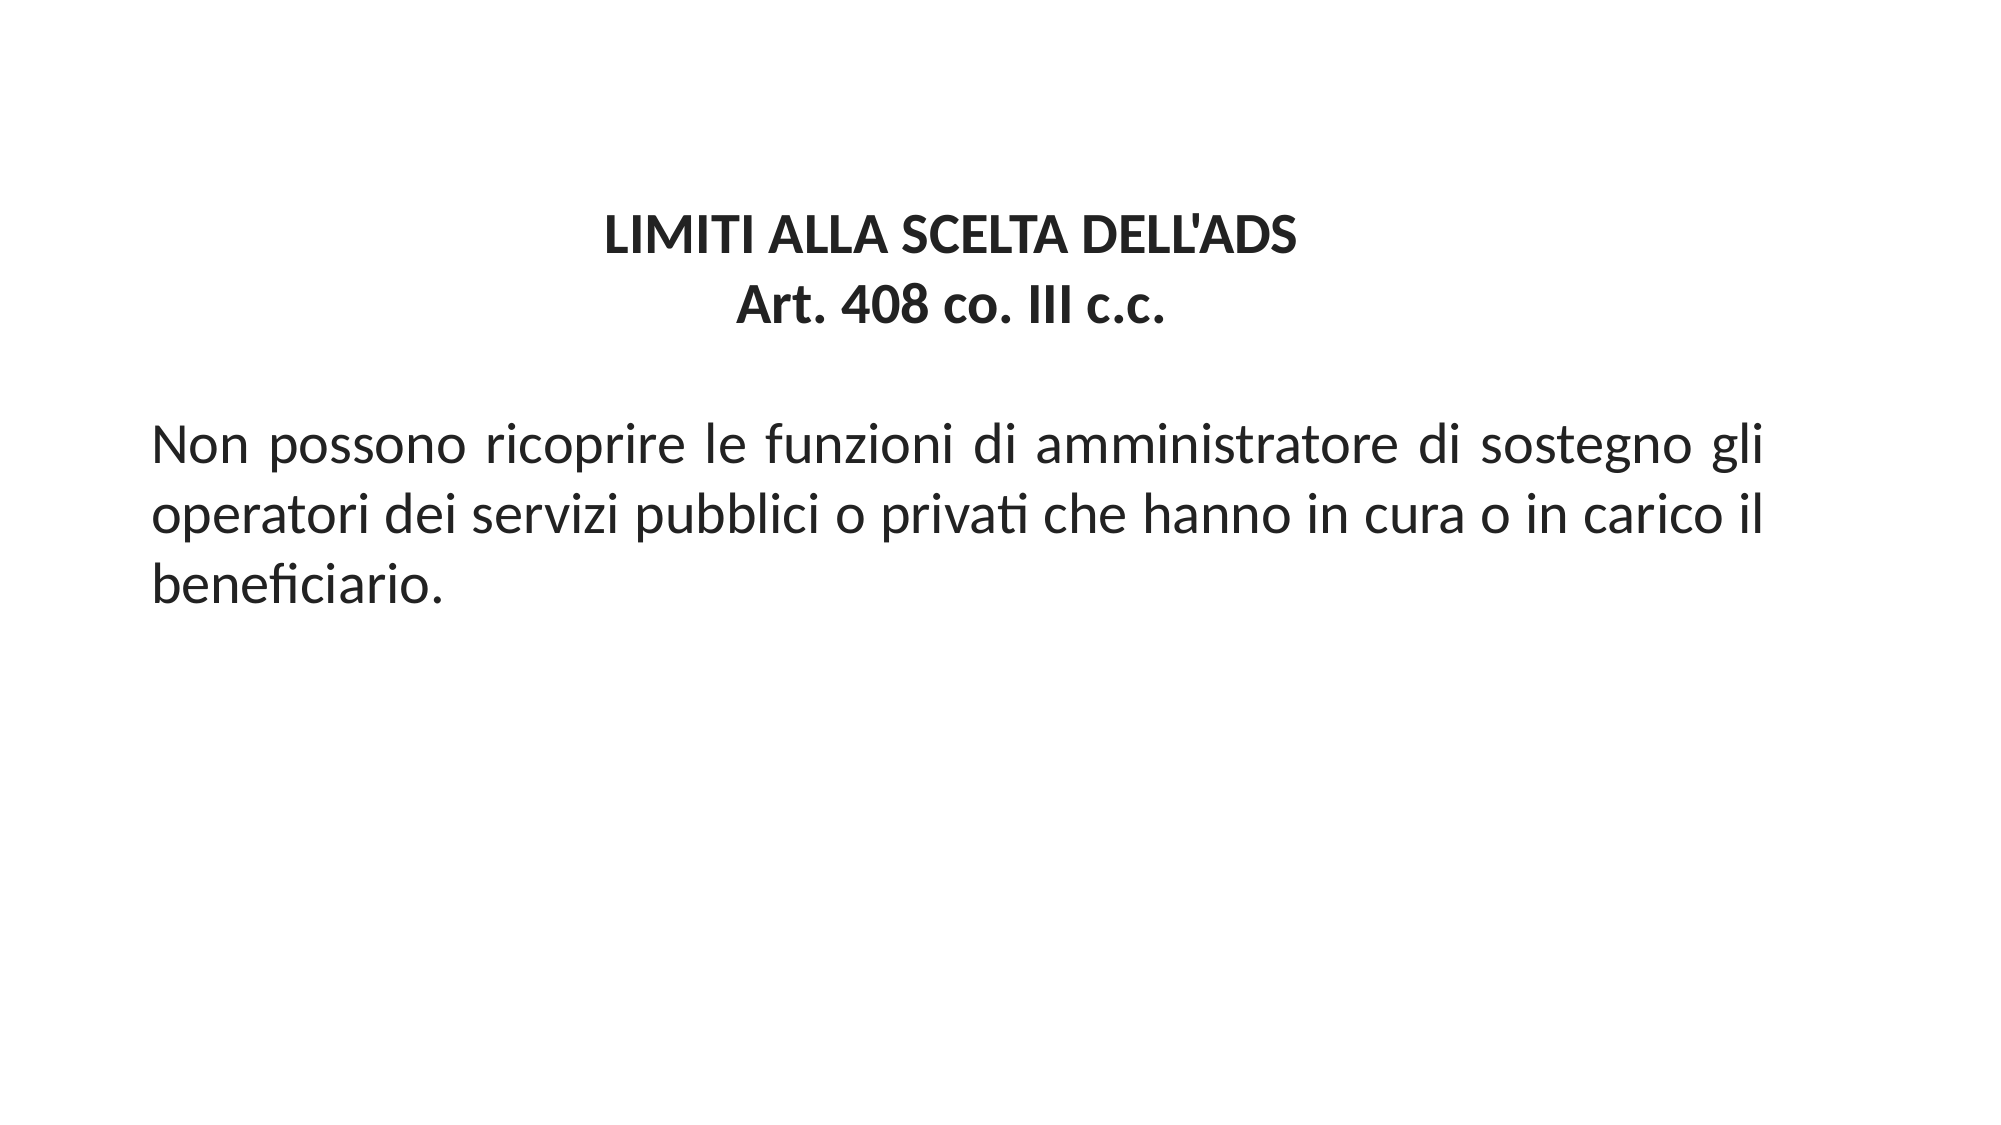

LIMITI ALLA SCELTA DELL'ADS
Art. 408 co. III c.c.
Non possono ricoprire le funzioni di amministratore di sostegno gli operatori dei servizi pubblici o privati che hanno in cura o in carico il beneficiario.